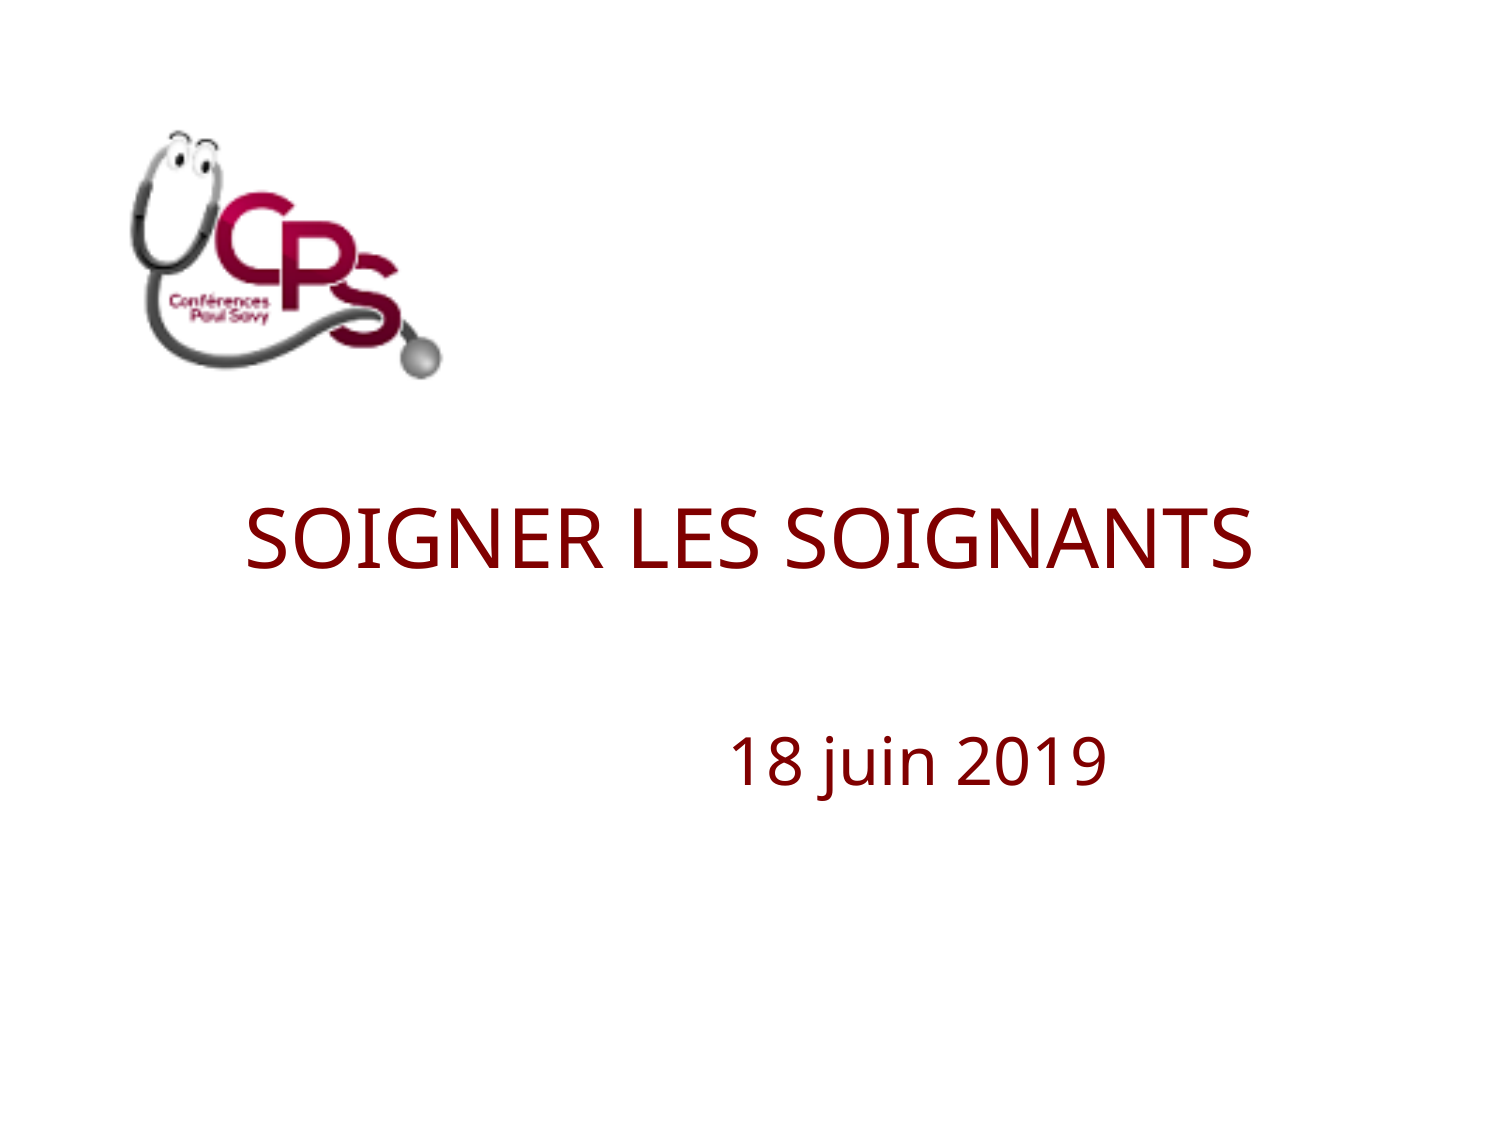

# SOIGNER LES SOIGNANTS
18 juin 2019